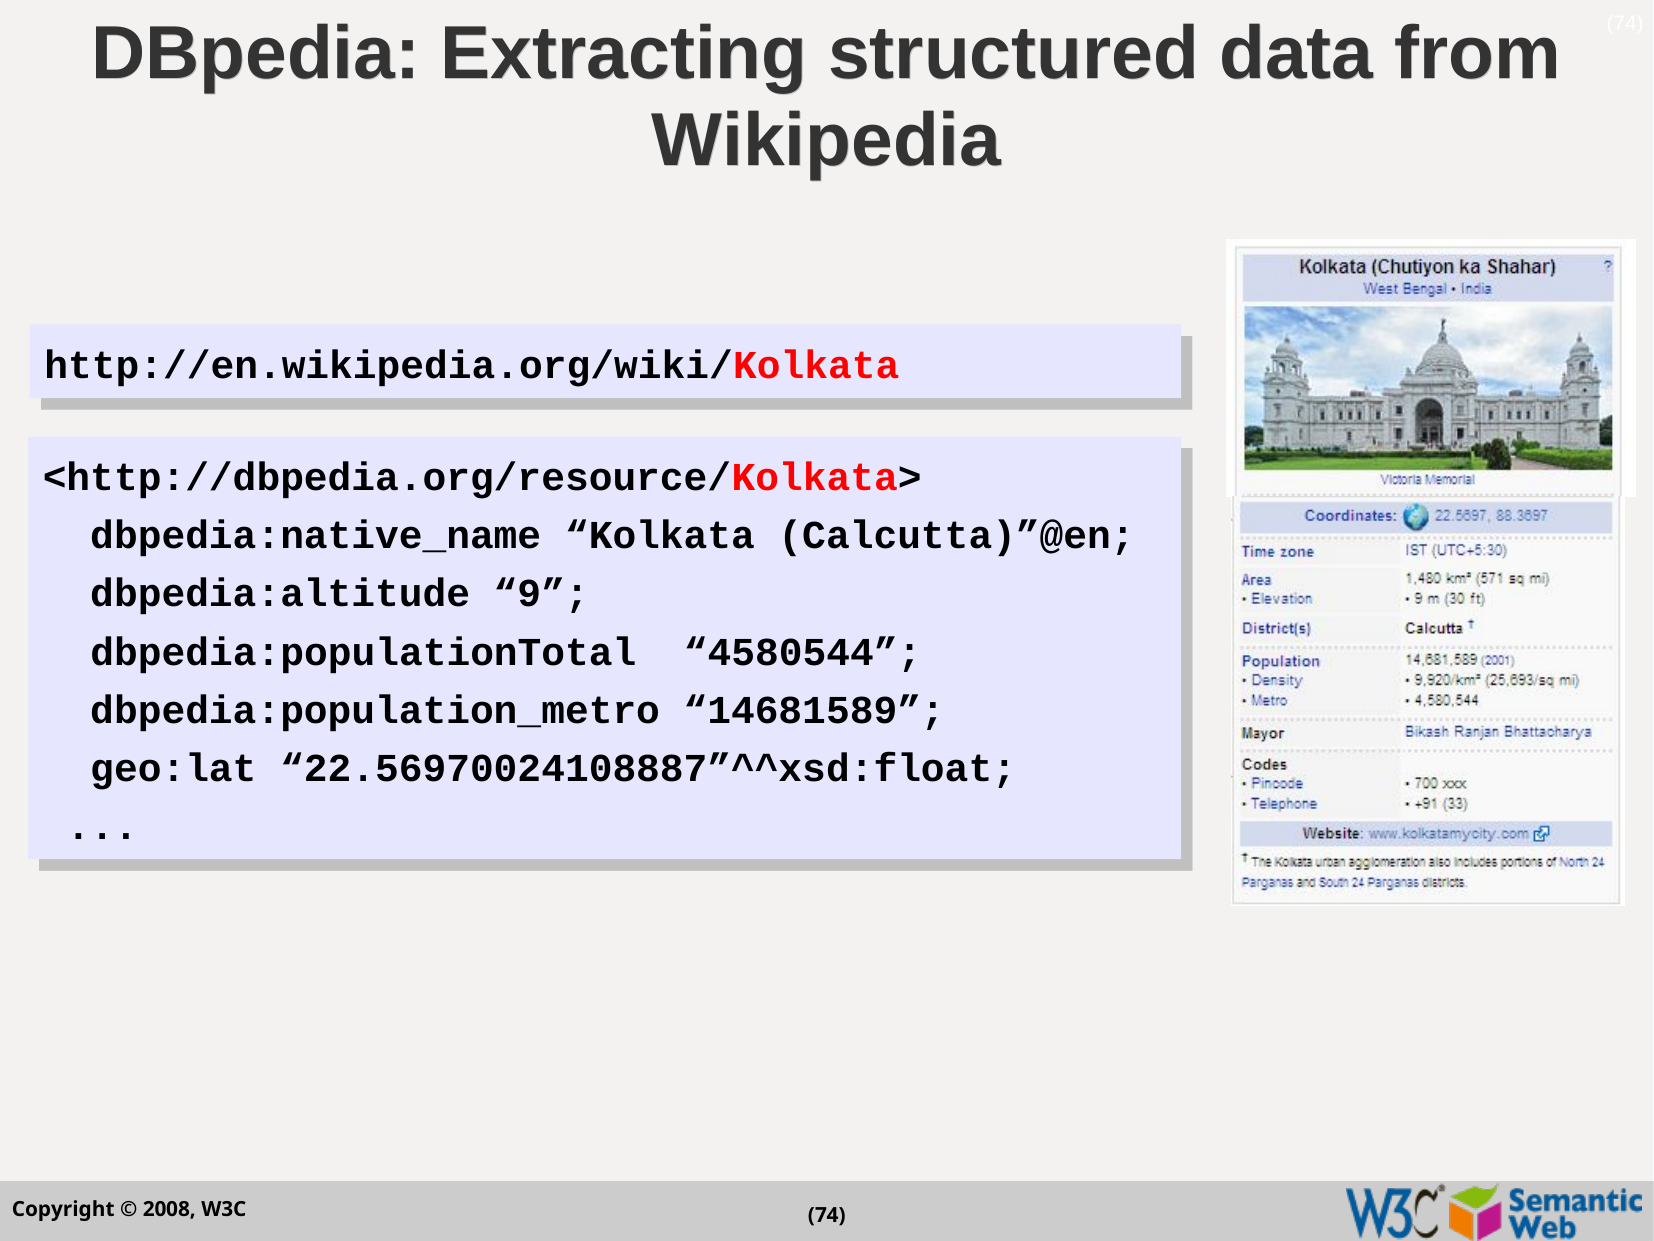

# DBpedia: Extracting structured data from Wikipedia
http://en.wikipedia.org/wiki/Kolkata
<http://dbpedia.org/resource/Kolkata>
 dbpedia:native_name “Kolkata (Calcutta)”@en;
 dbpedia:altitude “9”;
 dbpedia:populationTotal “4580544”;
 dbpedia:population_metro “14681589”;
 geo:lat “22.56970024108887”^^xsd:float;
 ...